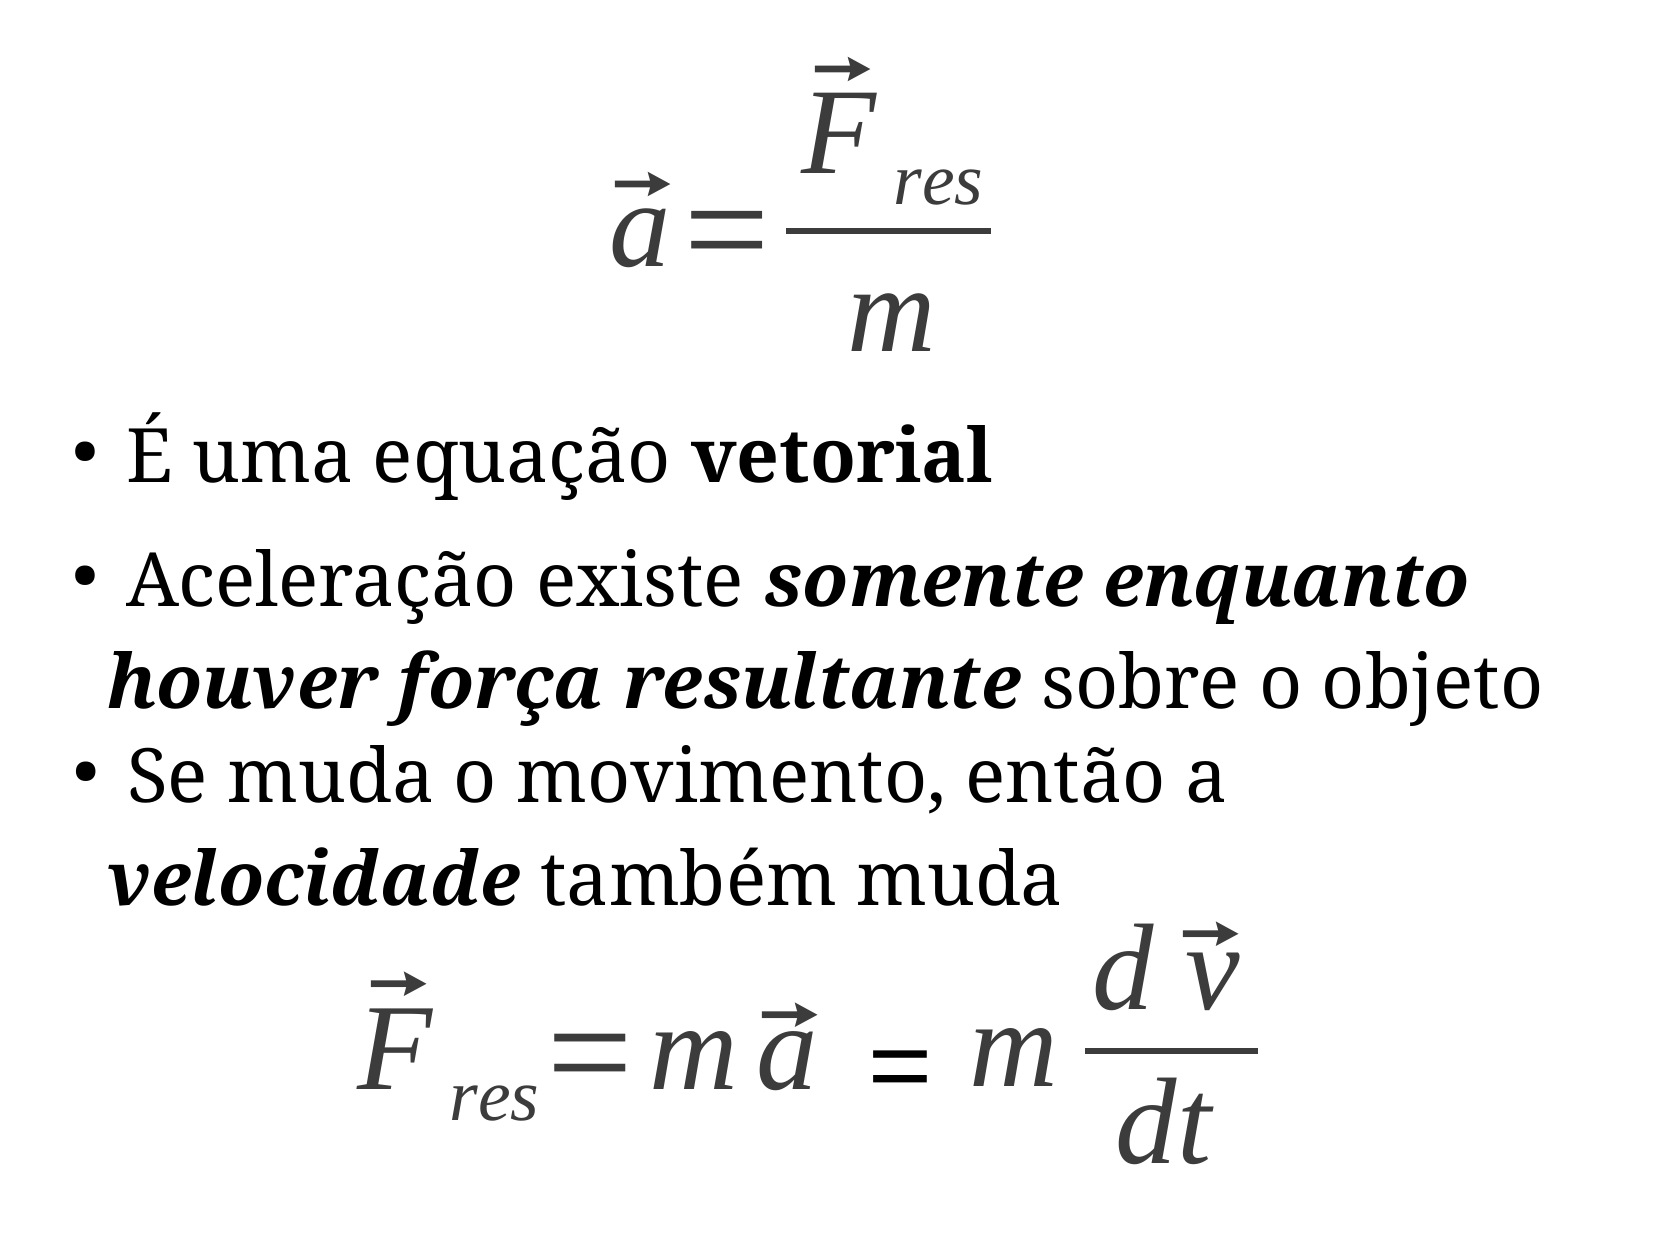

É uma equação vetorial
 Aceleração existe somente enquanto houver força resultante sobre o objeto
 Se muda o movimento, então a velocidade também muda
=